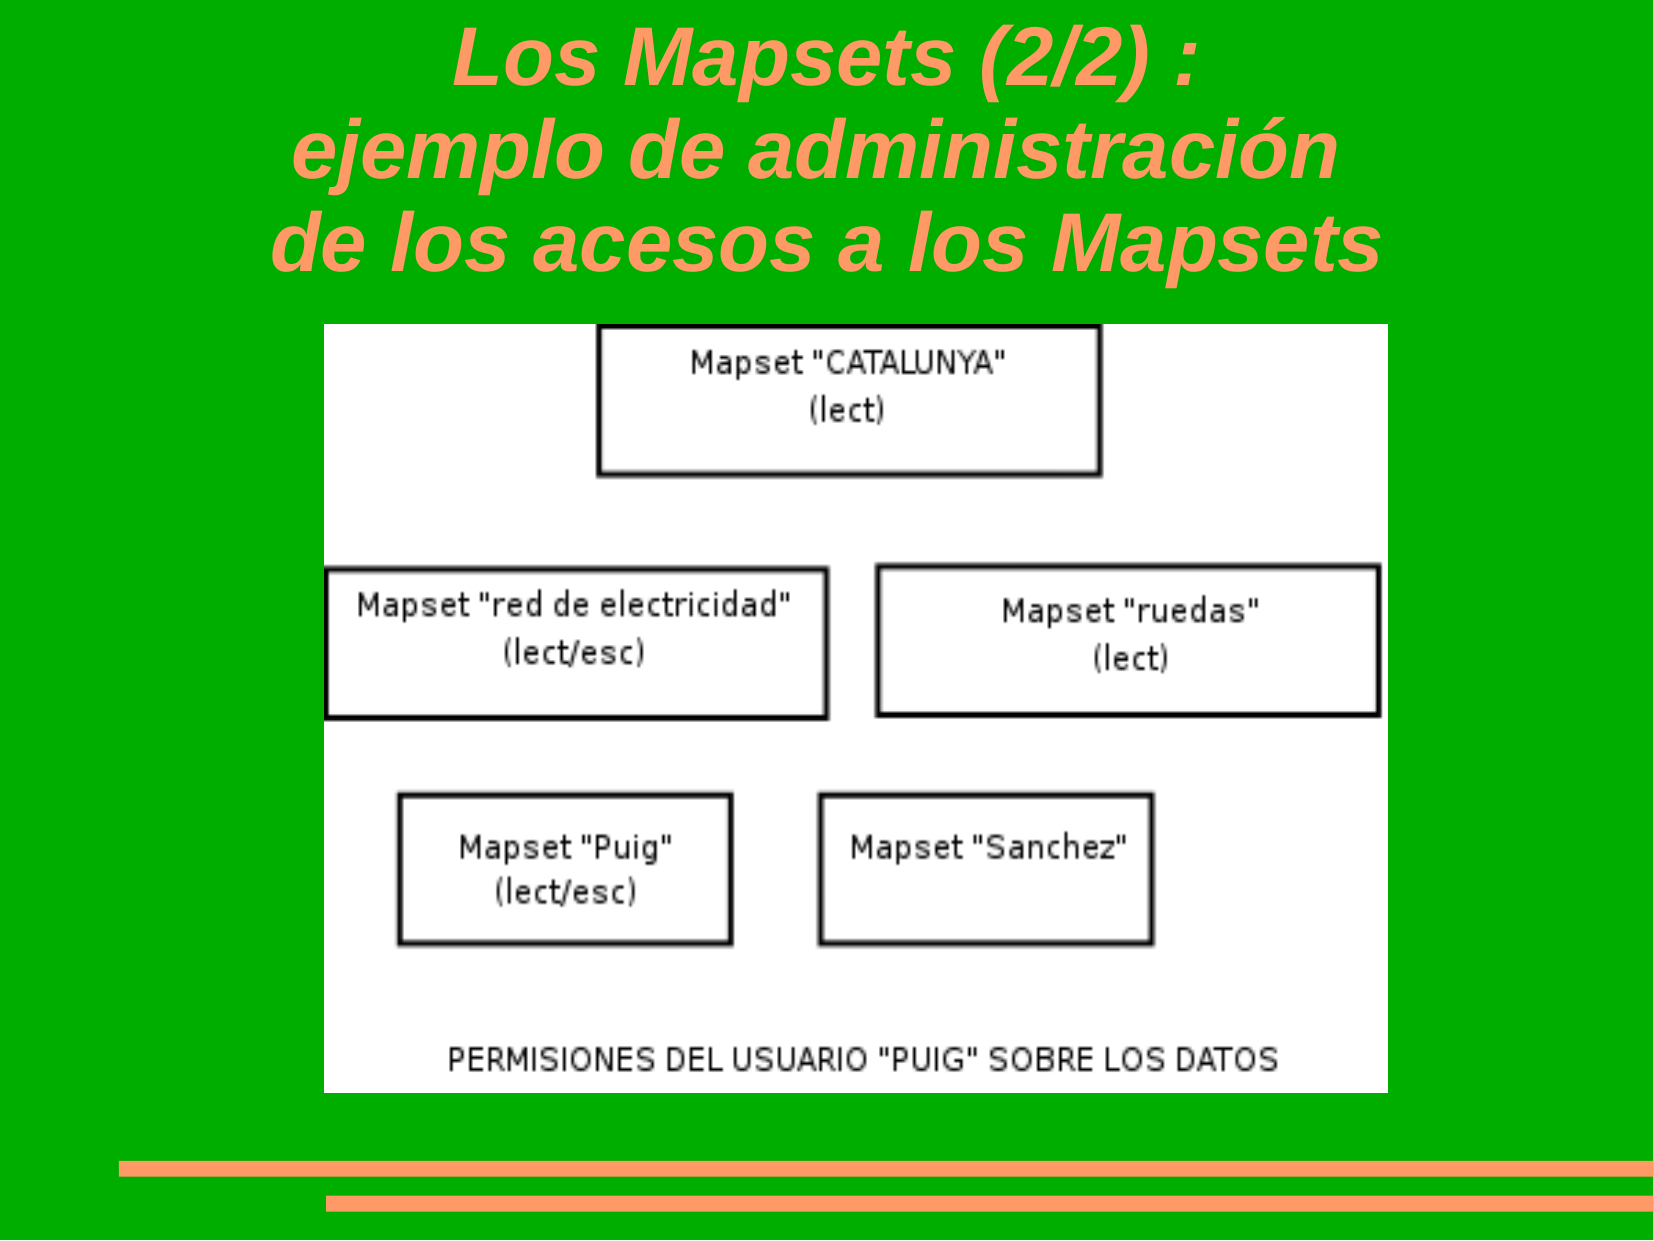

# Los Mapsets (2/2) : ejemplo de administración de los acesos a los Mapsets